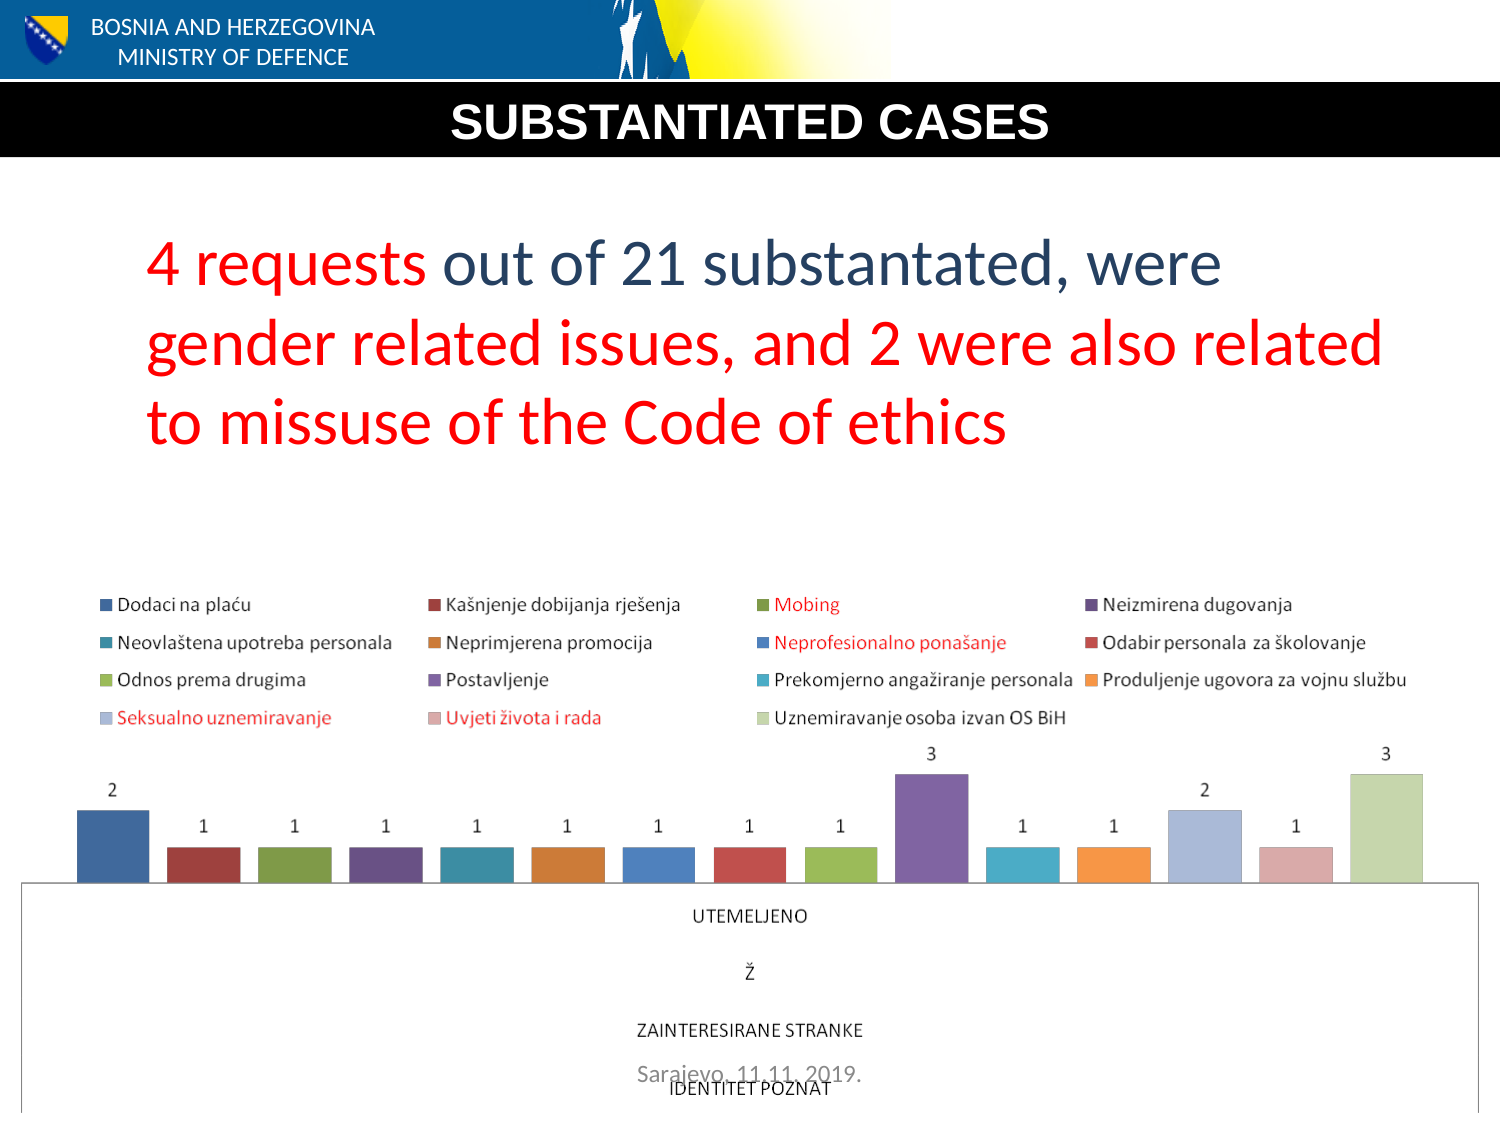

# SUBSTANTIATED CASES
	4 requests out of 21 substantated, were gender related issues, and 2 were also related to missuse of the Code of ethics
Sarajevo, 11.11. 2019.